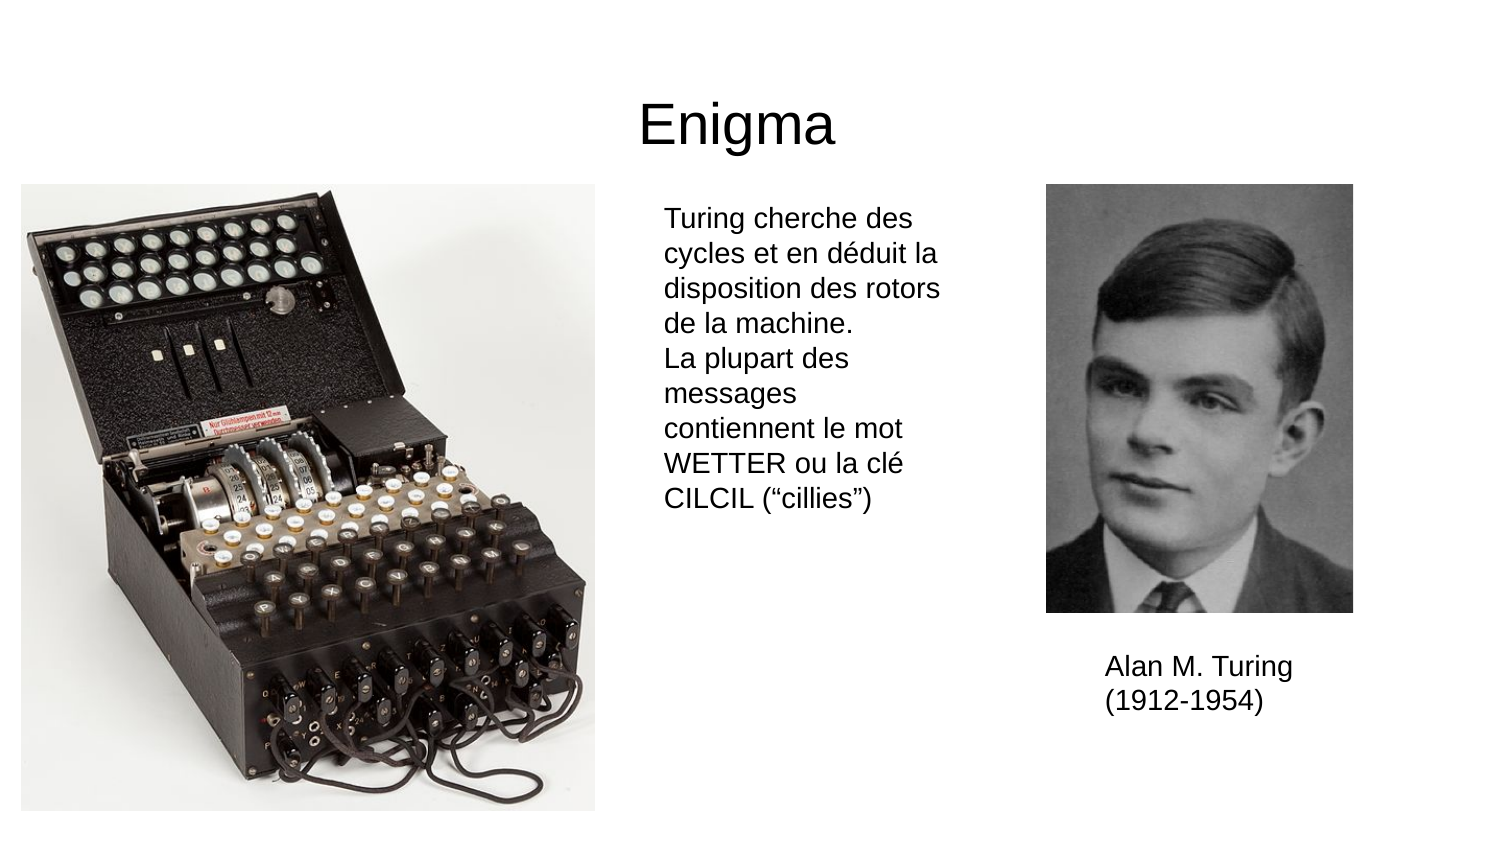

# Enigma
Turing cherche des cycles et en déduit la disposition des rotors de la machine.
La plupart des messages contiennent le mot WETTER ou la clé CILCIL (“cillies”)
Alan M. Turing
(1912-1954)